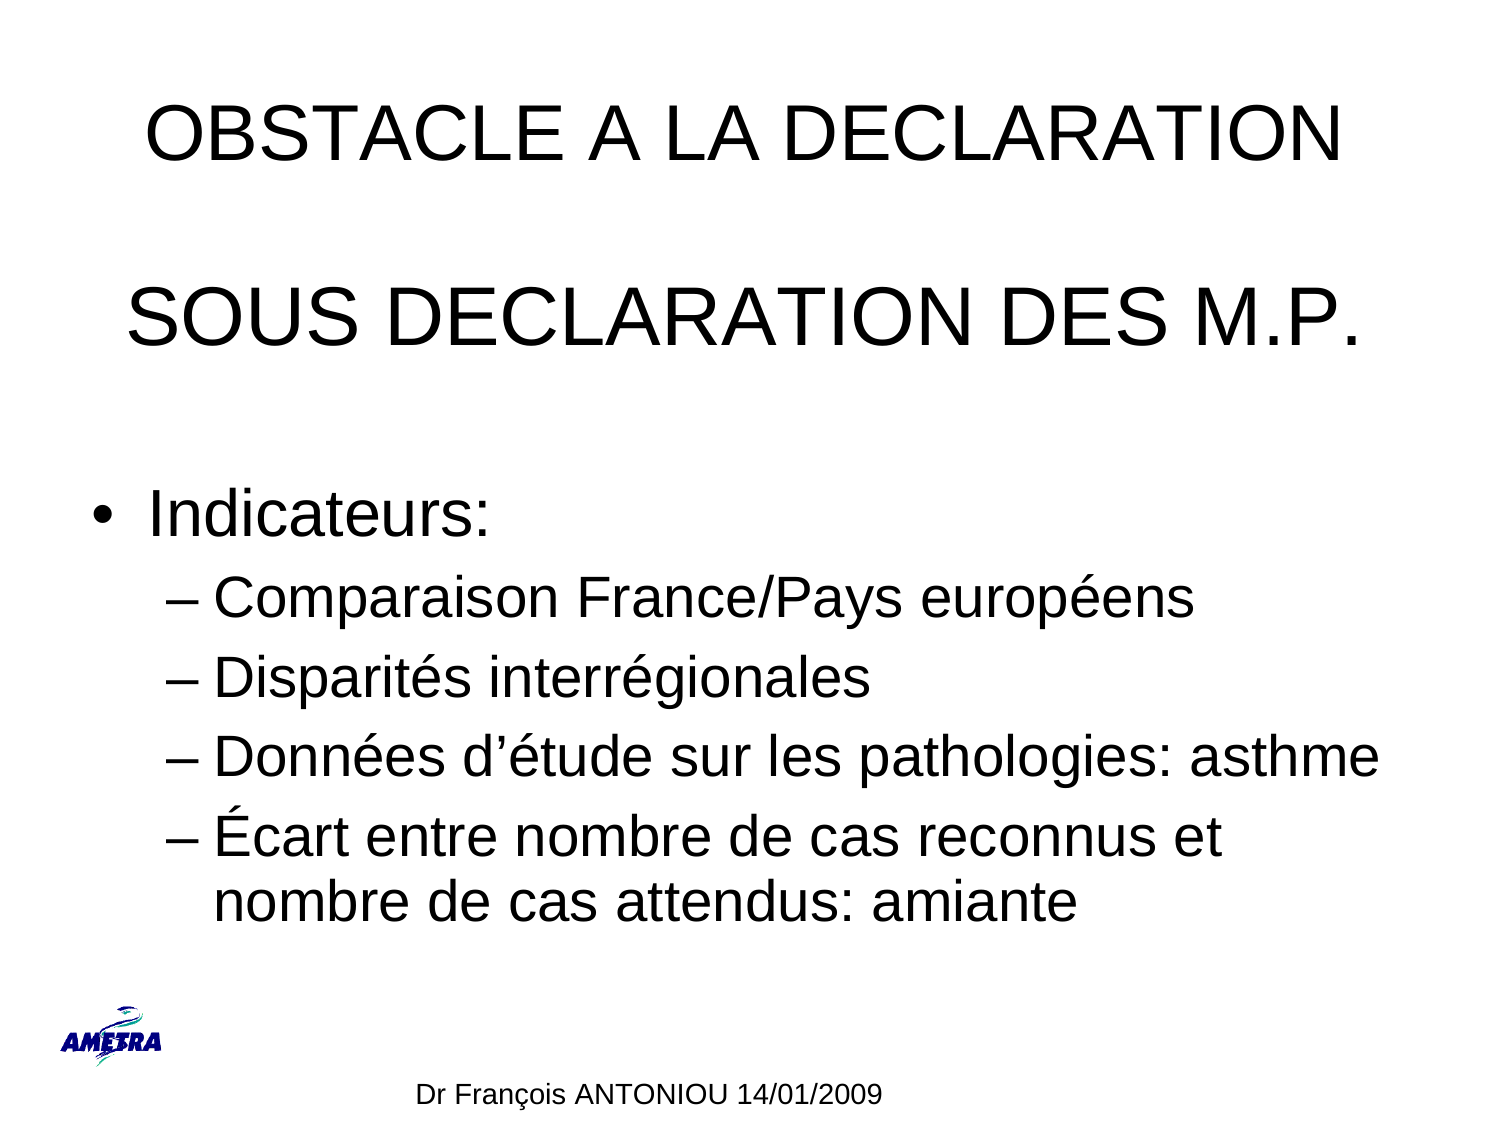

# OBSTACLE A LA DECLARATION SOUS DECLARATION DES M.P.
Indicateurs:
Comparaison France/Pays européens
Disparités interrégionales
Données d’étude sur les pathologies: asthme
Écart entre nombre de cas reconnus et nombre de cas attendus: amiante
Dr François ANTONIOU 14/01/2009